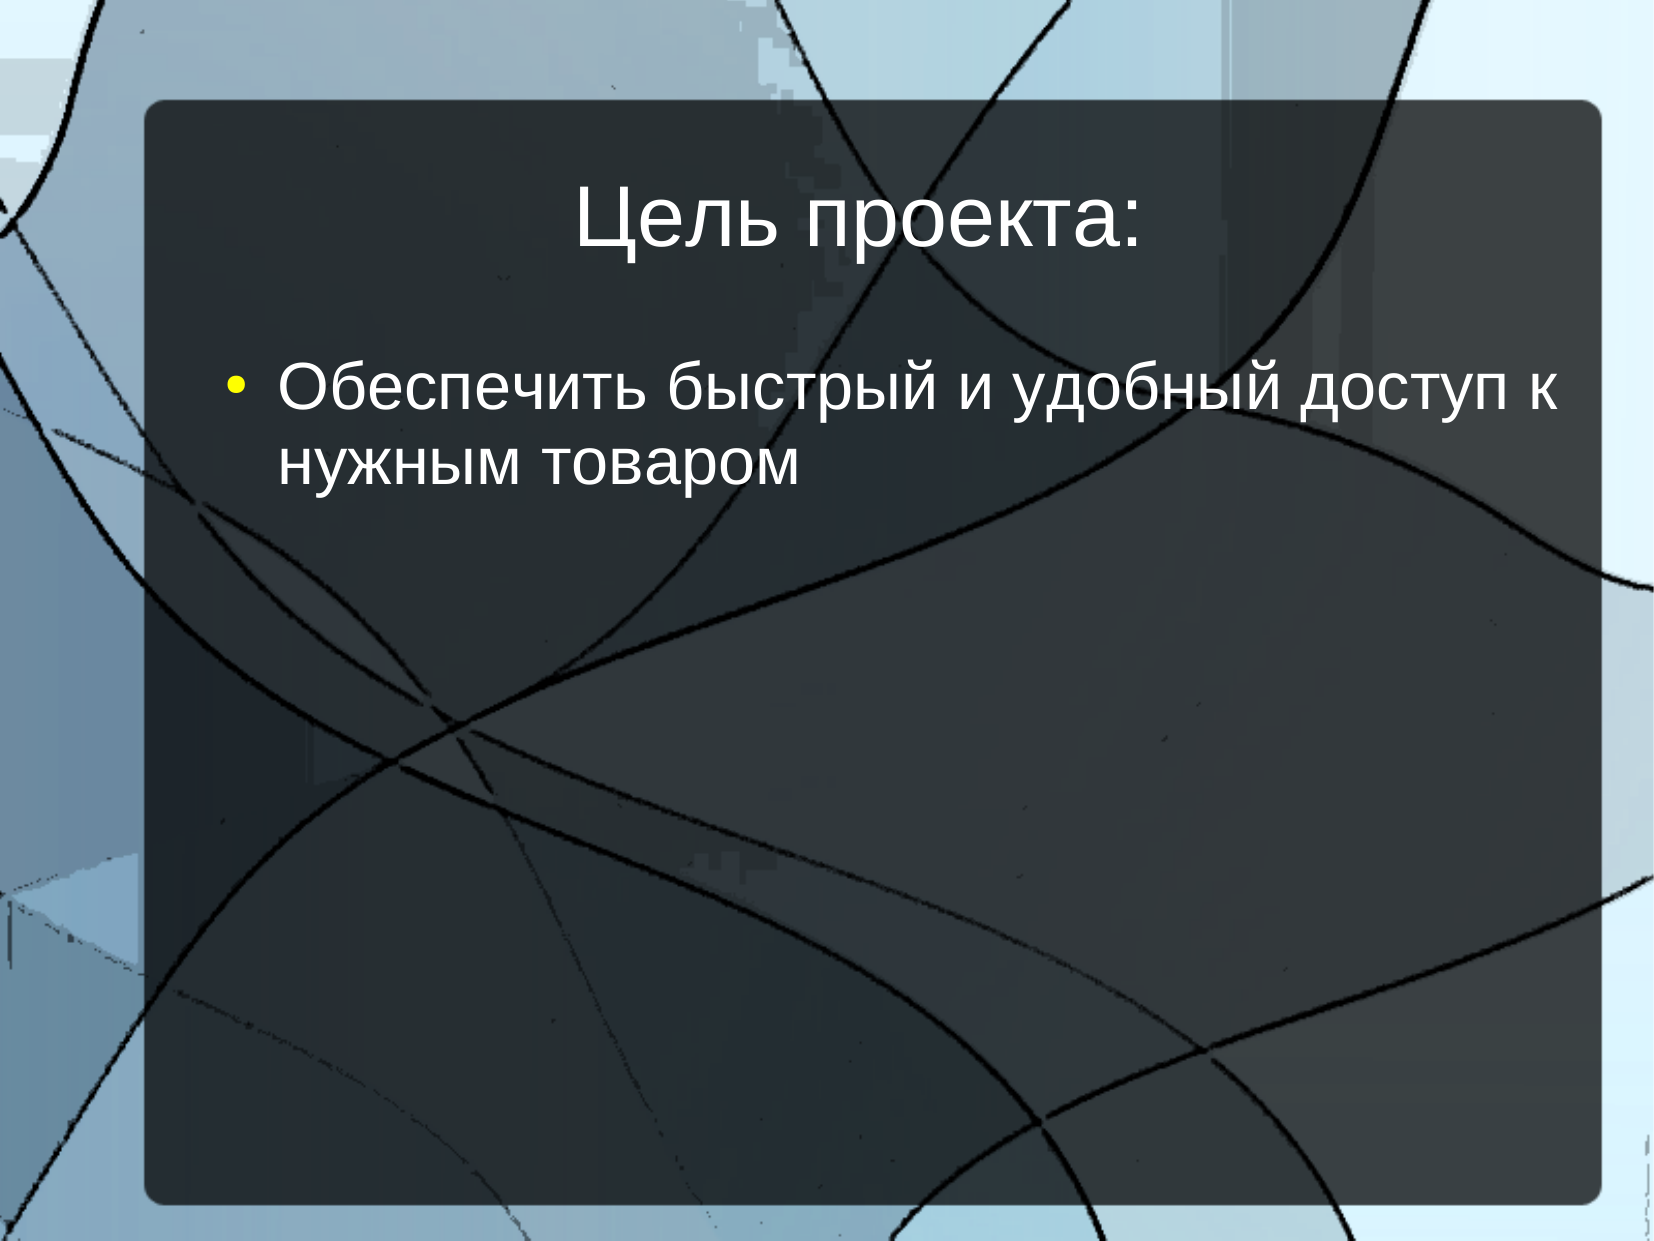

# Цель проекта:
Обеспечить быстрый и удобный доступ к нужным товаром